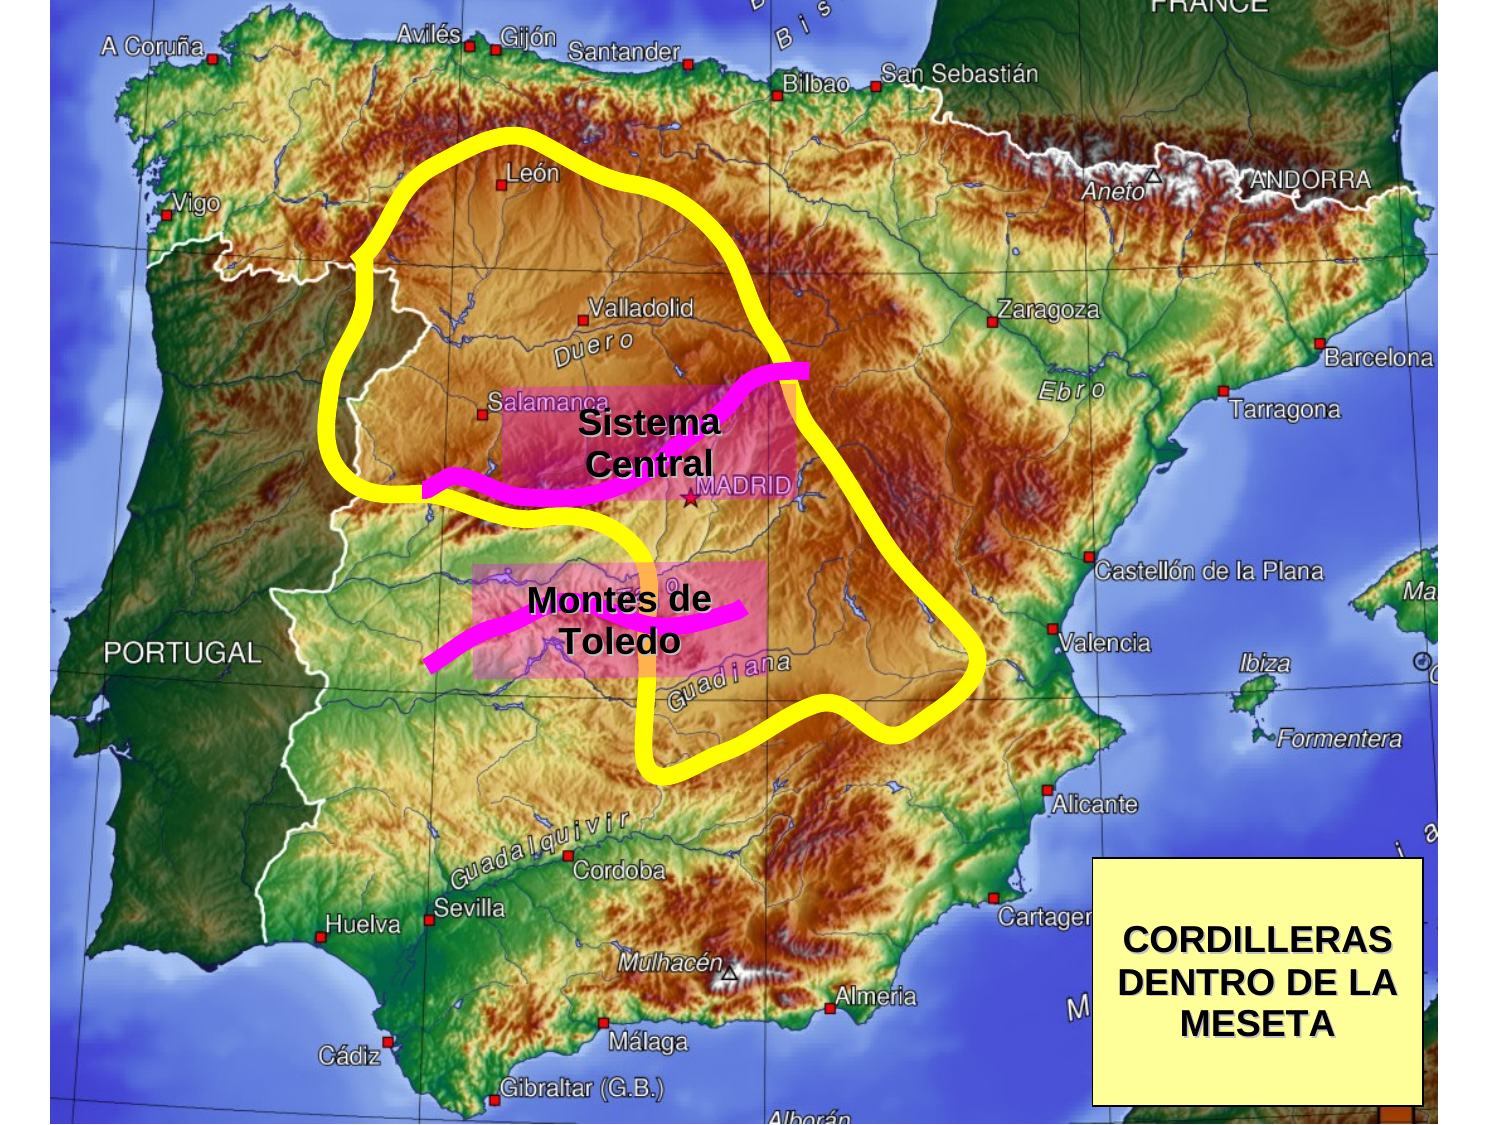

Sistema Central
Montes de Toledo
CORDILLERAS DENTRO DE LA MESETA